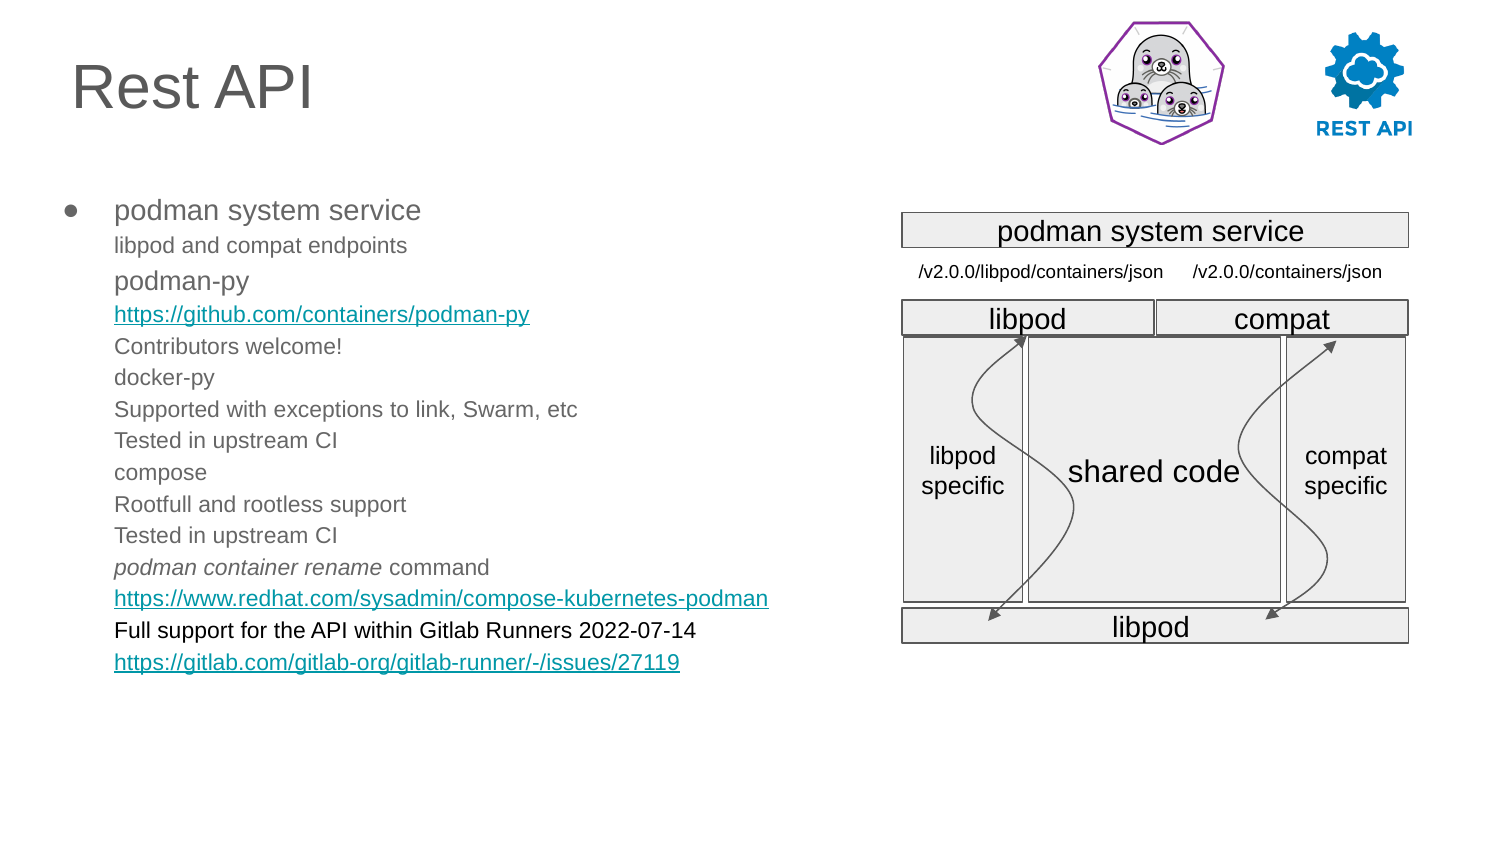

Rest API
# podman system service libpod and compat endpoints podman-py https://github.com/containers/podman-py Contributors welcome! docker-py Supported with exceptions to link, Swarm, etc Tested in upstream CI compose Rootfull and rootless support Tested in upstream CI podman container rename command https://www.redhat.com/sysadmin/compose-kubernetes-podman Full support for the API within Gitlab Runners 2022-07-14 https://gitlab.com/gitlab-org/gitlab-runner/-/issues/27119
podman system service
/v2.0.0/libpod/containers/json
/v2.0.0/containers/json
libpod
compat
libpod
specific
shared code
compat
specific
libpod